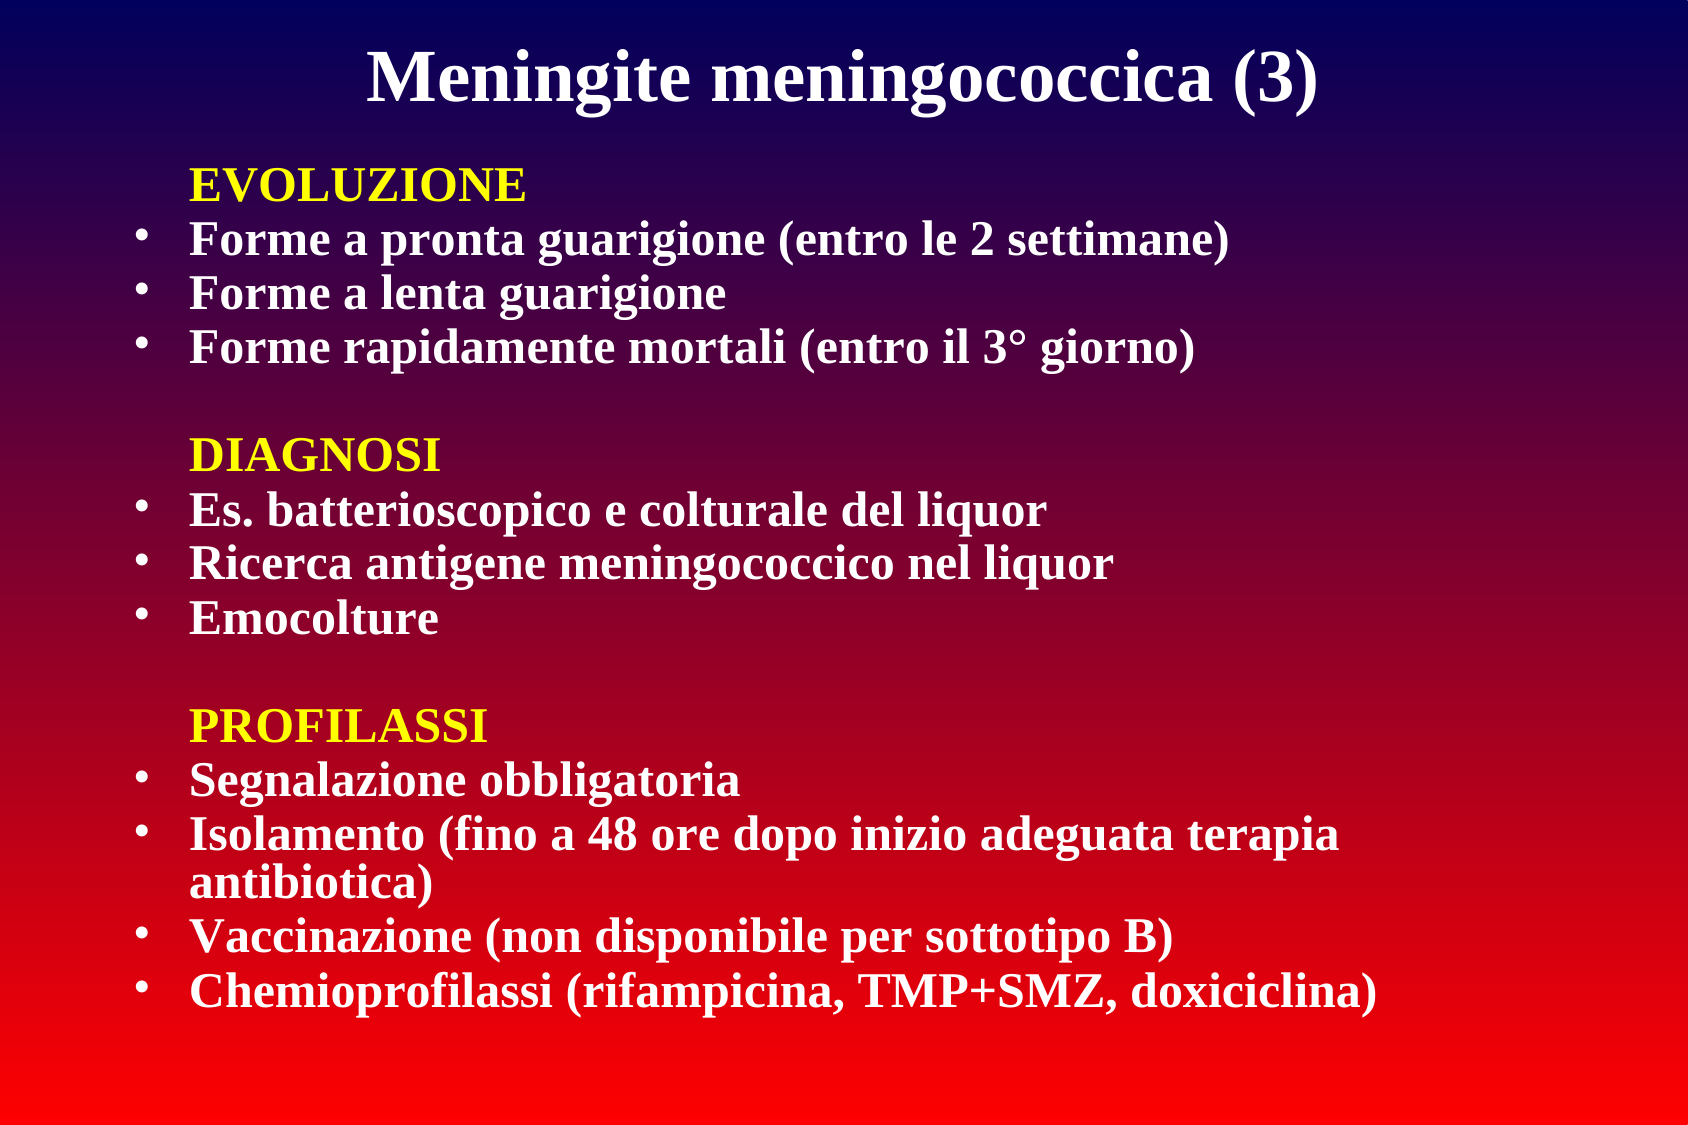

Meningite meningococcica (3)
	EVOLUZIONE
Forme a pronta guarigione (entro le 2 settimane)
Forme a lenta guarigione
Forme rapidamente mortali (entro il 3° giorno)
	DIAGNOSI
Es. batterioscopico e colturale del liquor
Ricerca antigene meningococcico nel liquor
Emocolture
	PROFILASSI
Segnalazione obbligatoria
Isolamento (fino a 48 ore dopo inizio adeguata terapia antibiotica)
Vaccinazione (non disponibile per sottotipo B)
Chemioprofilassi (rifampicina, TMP+SMZ, doxiciclina)